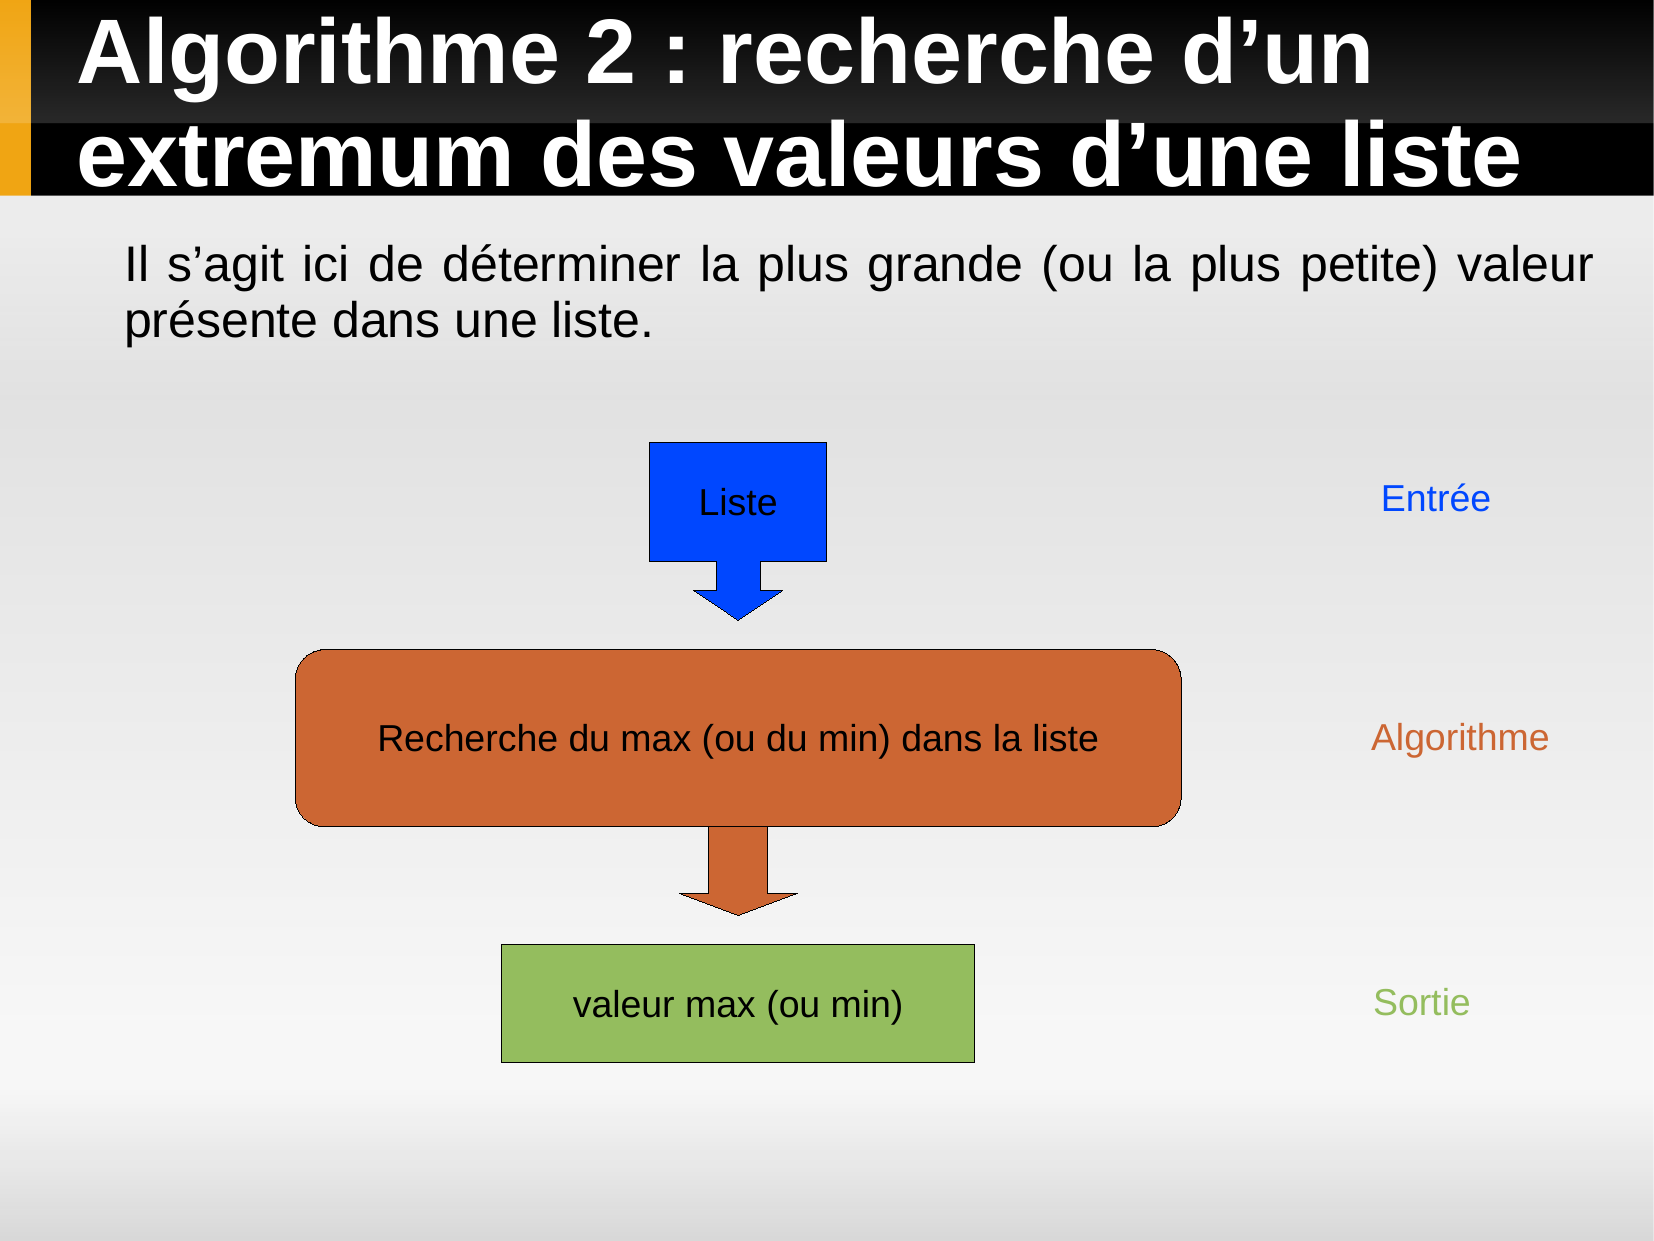

# Algorithme 2 : recherche d’un extremum des valeurs d’une liste
Il s’agit ici de déterminer la plus grande (ou la plus petite) valeur présente dans une liste.
Liste
Entrée
Recherche du max (ou du min) dans la liste
Algorithme
valeur max (ou min)
Sortie